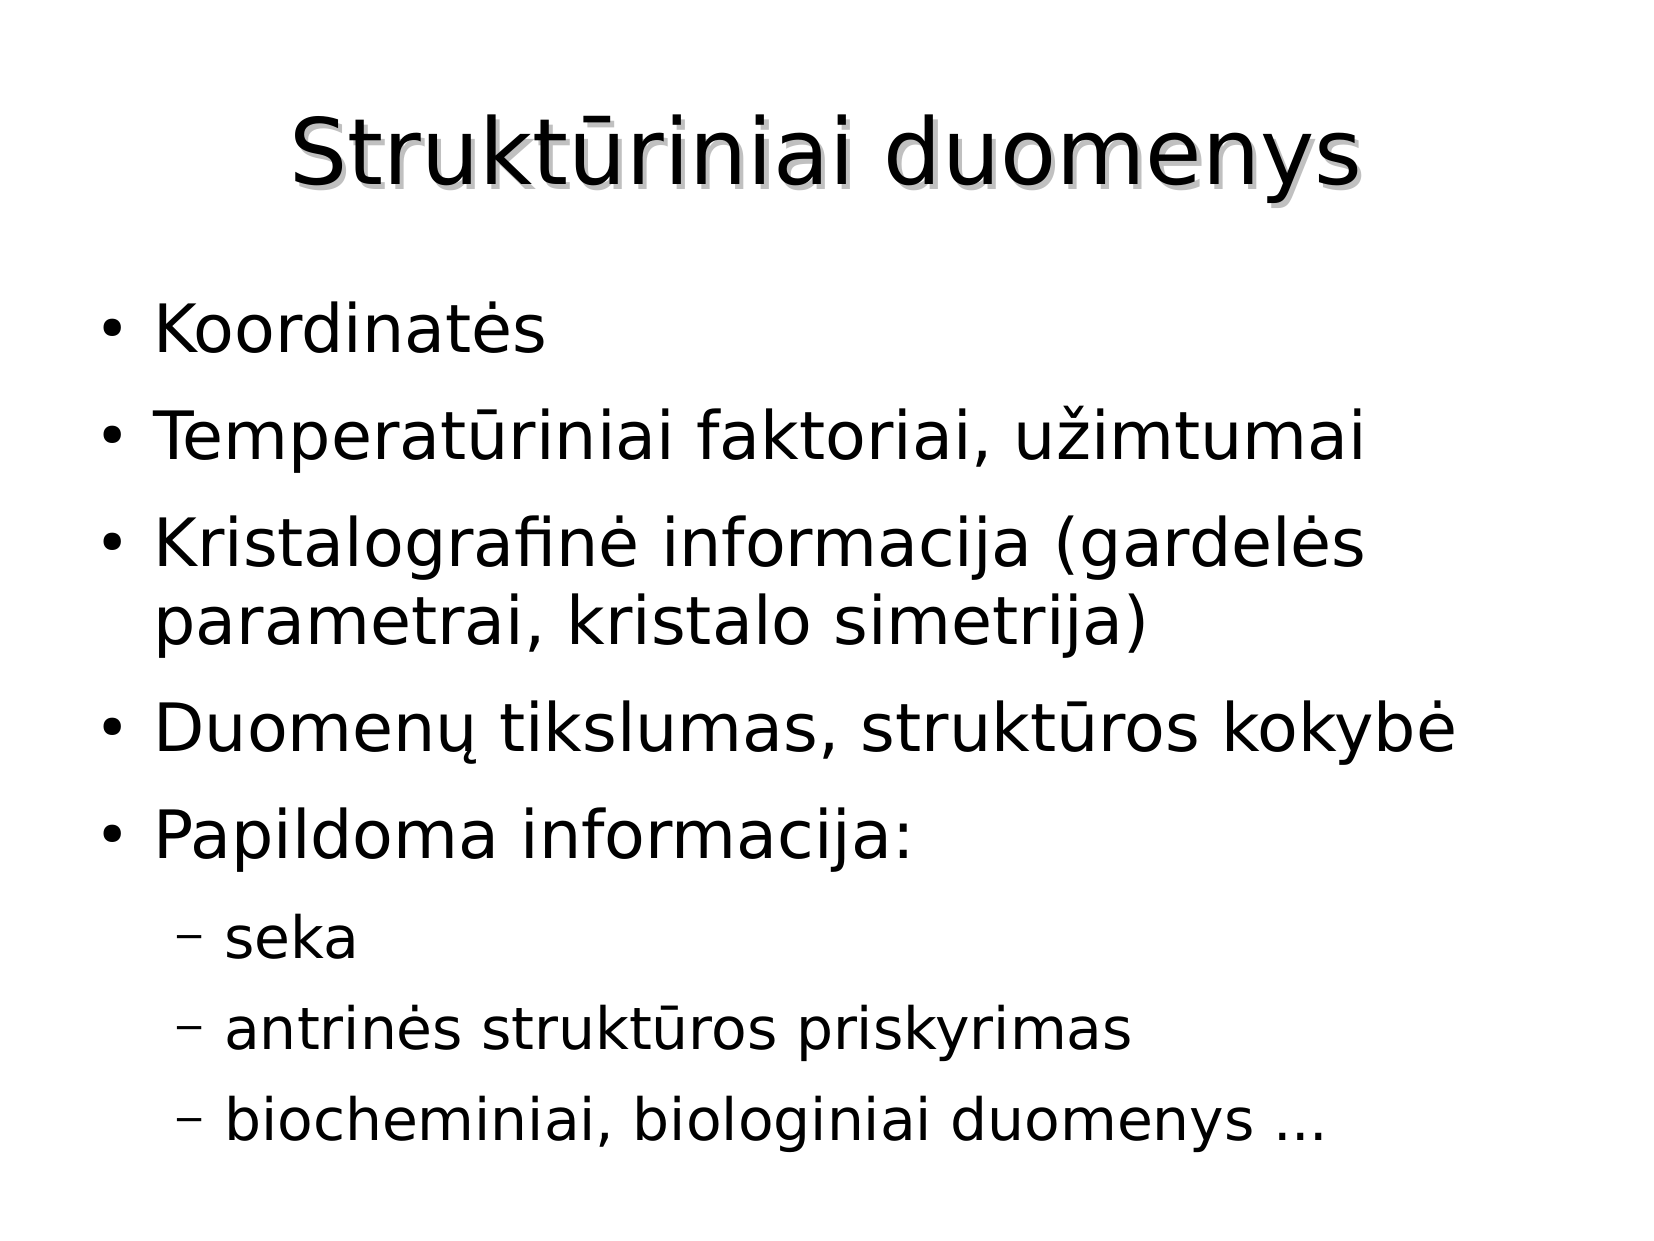

# Struktūriniai duomenys
Koordinatės
Temperatūriniai faktoriai, užimtumai
Kristalografinė informacija (gardelės parametrai, kristalo simetrija)
Duomenų tikslumas, struktūros kokybė
Papildoma informacija:
seka
antrinės struktūros priskyrimas
biocheminiai, biologiniai duomenys ...